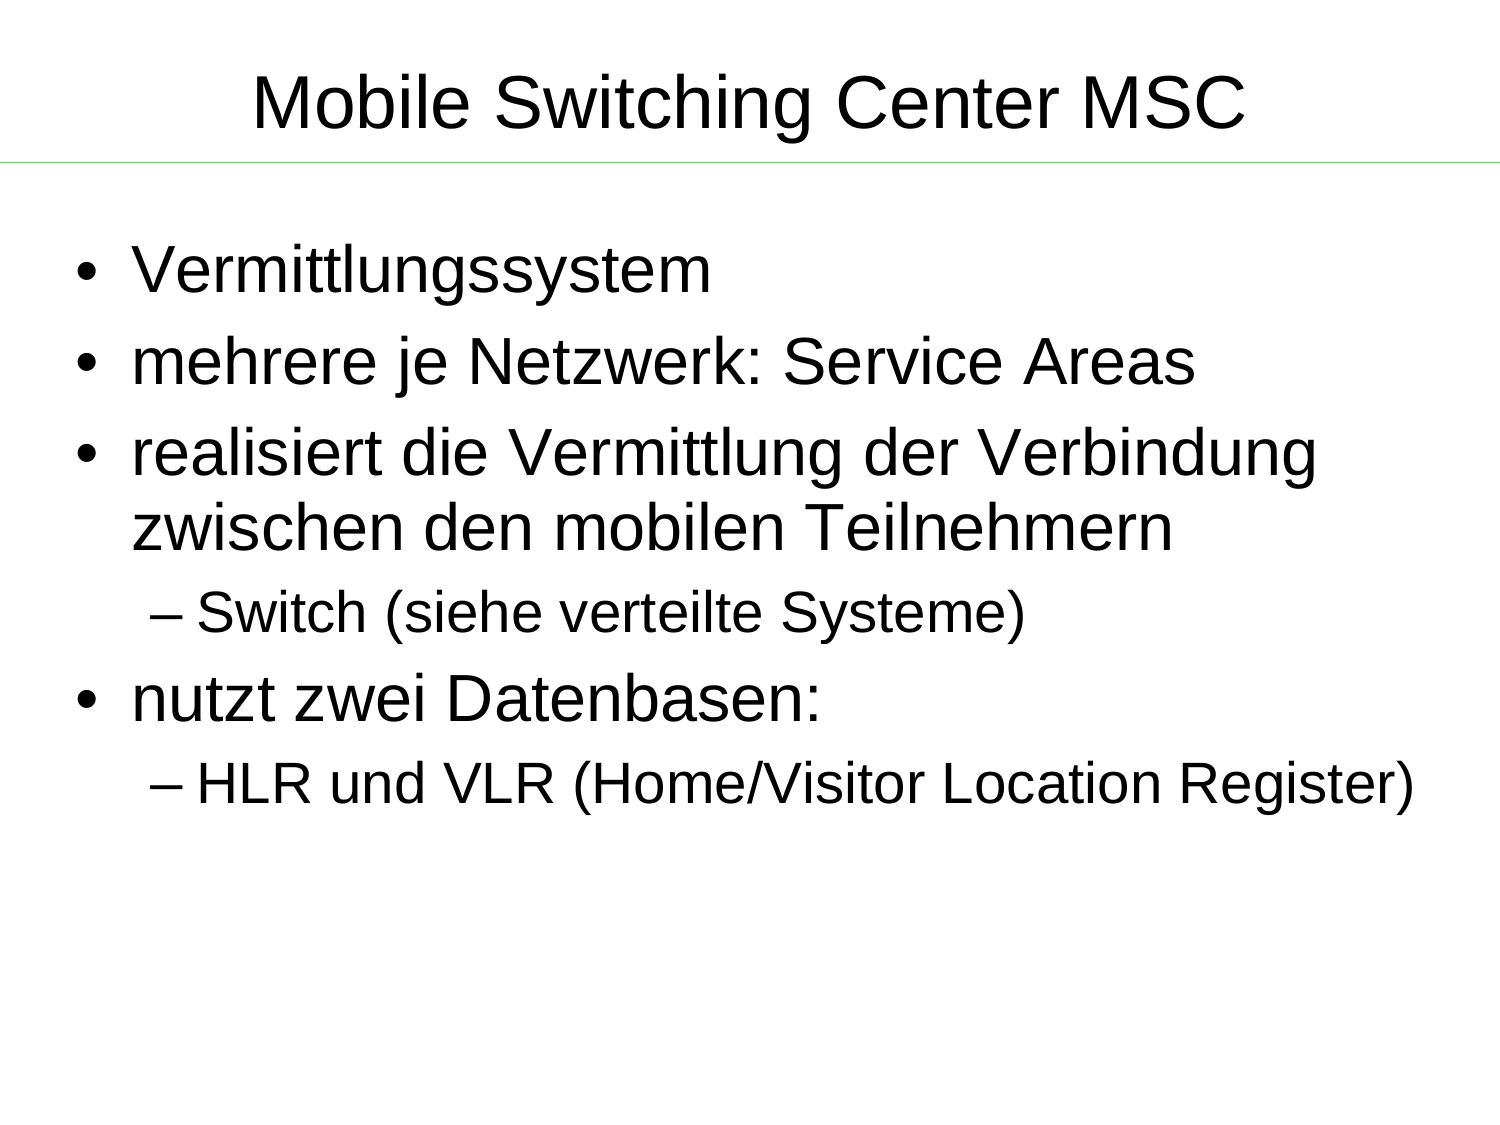

# Mobile Switching Center MSC
Vermittlungssystem
mehrere je Netzwerk: Service Areas
realisiert die Vermittlung der Verbindung zwischen den mobilen Teilnehmern
Switch (siehe verteilte Systeme)
nutzt zwei Datenbasen:
HLR und VLR (Home/Visitor Location Register)